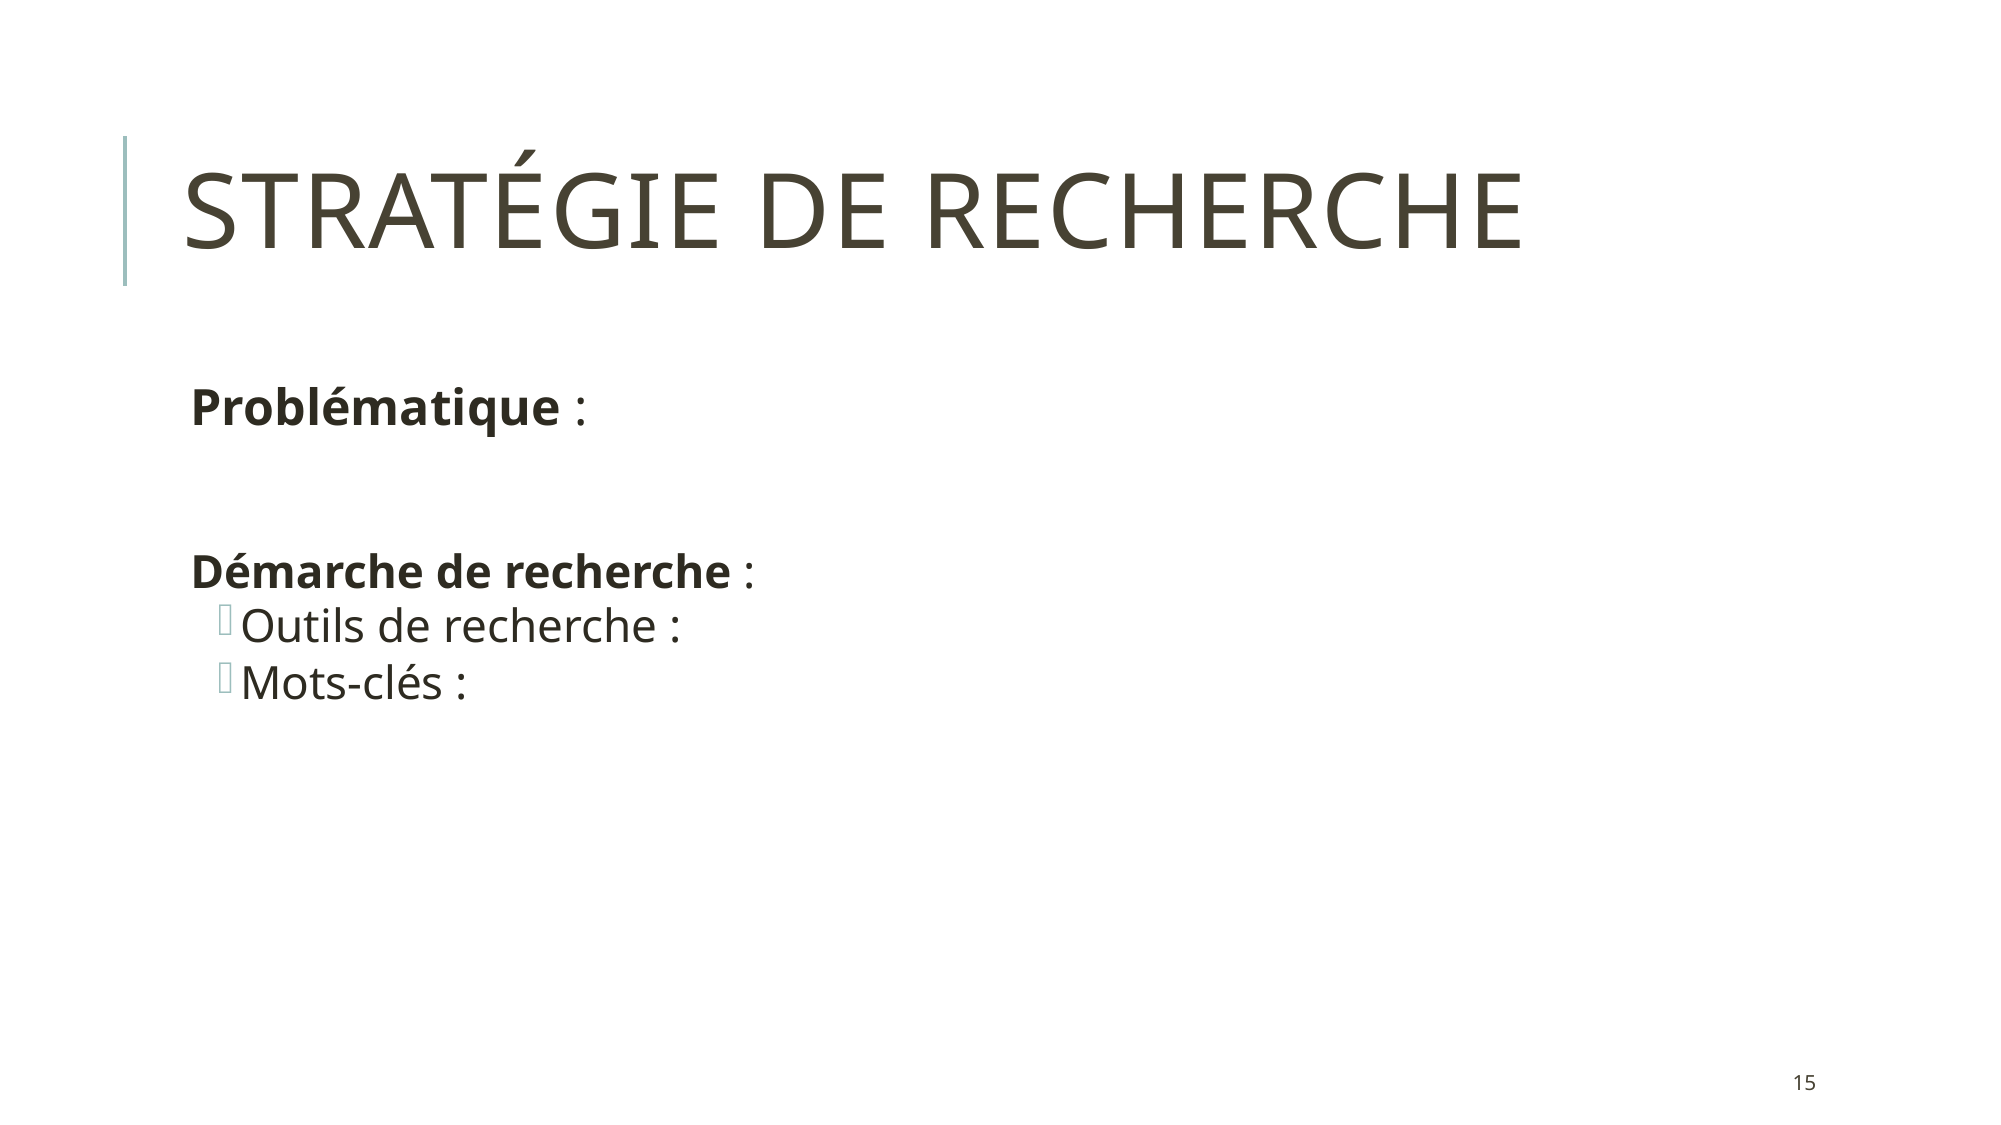

# Stratégie de recherche
Problématique :
Démarche de recherche :
Outils de recherche :
Mots-clés :